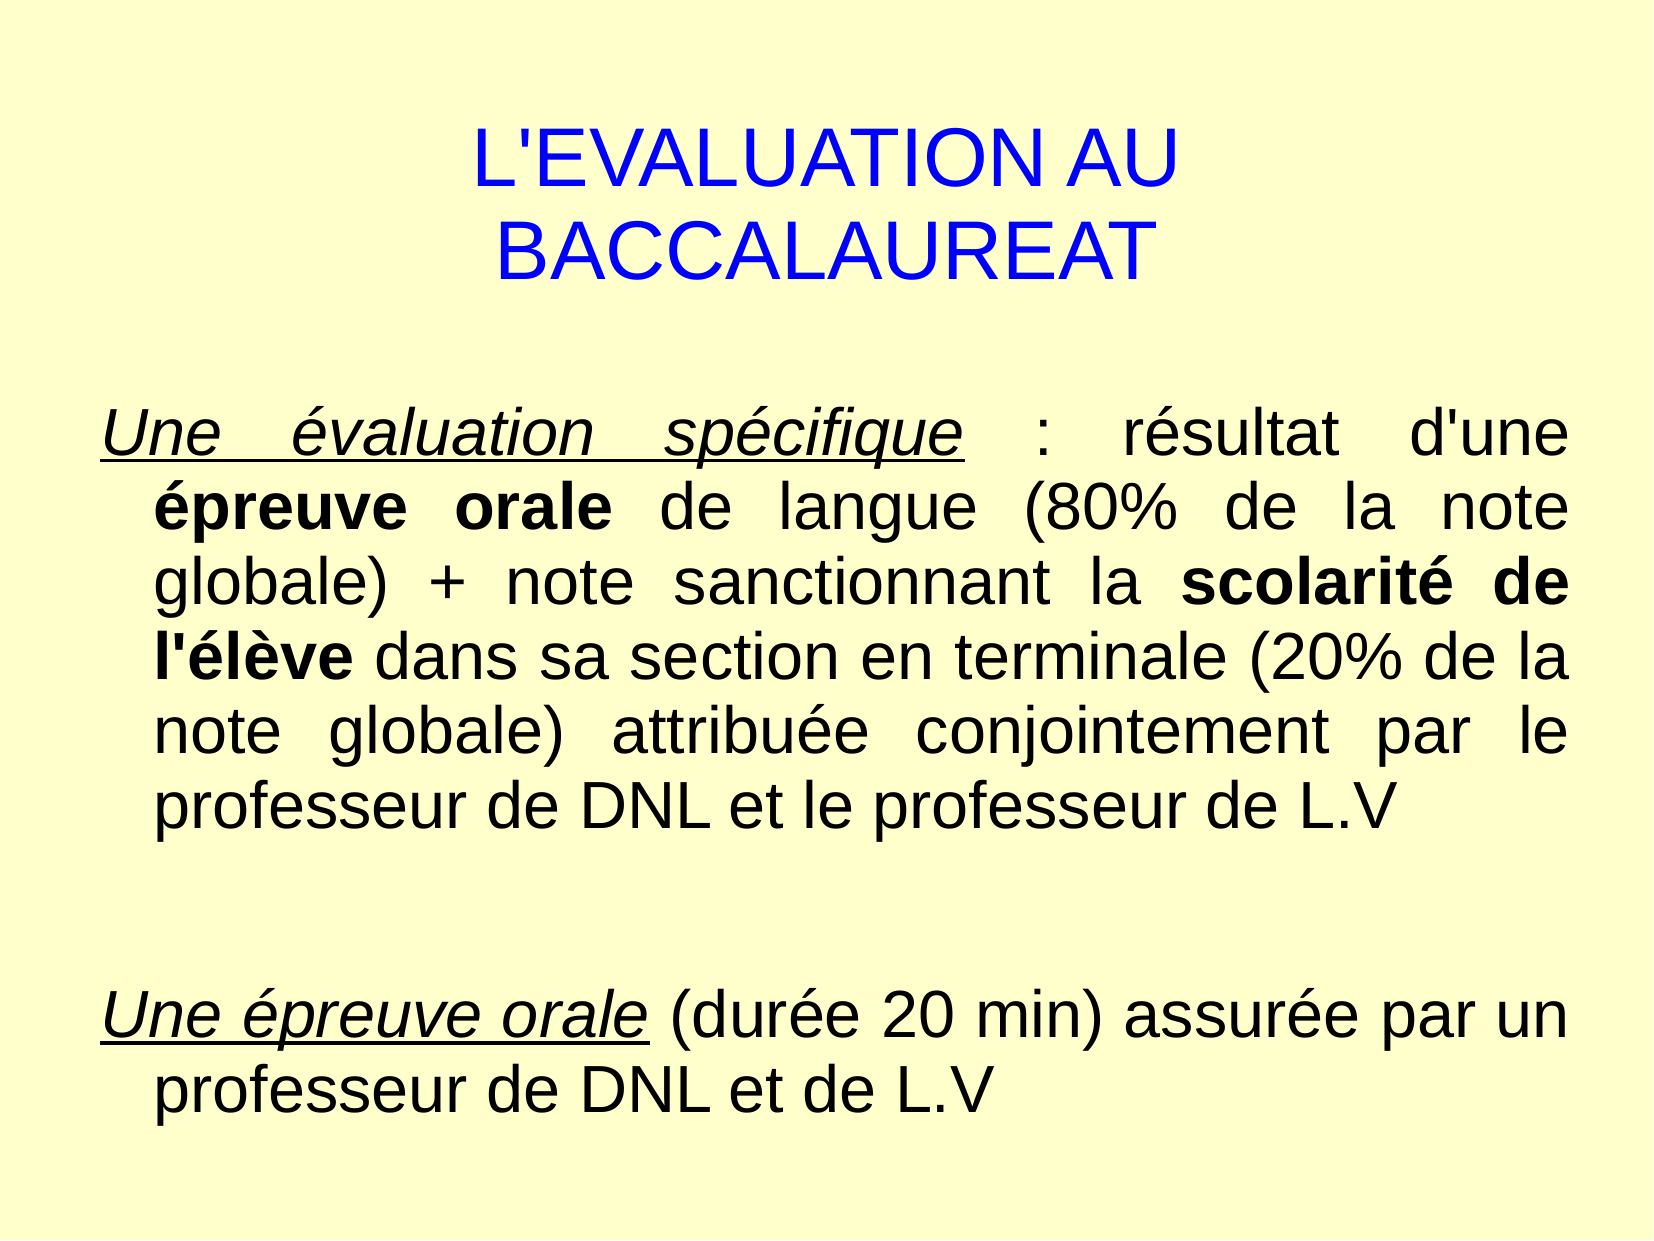

# L'EVALUATION AU BACCALAUREAT
Une évaluation spécifique : résultat d'une épreuve orale de langue (80% de la note globale) + note sanctionnant la scolarité de l'élève dans sa section en terminale (20% de la note globale) attribuée conjointement par le professeur de DNL et le professeur de L.V
Une épreuve orale (durée 20 min) assurée par un professeur de DNL et de L.V